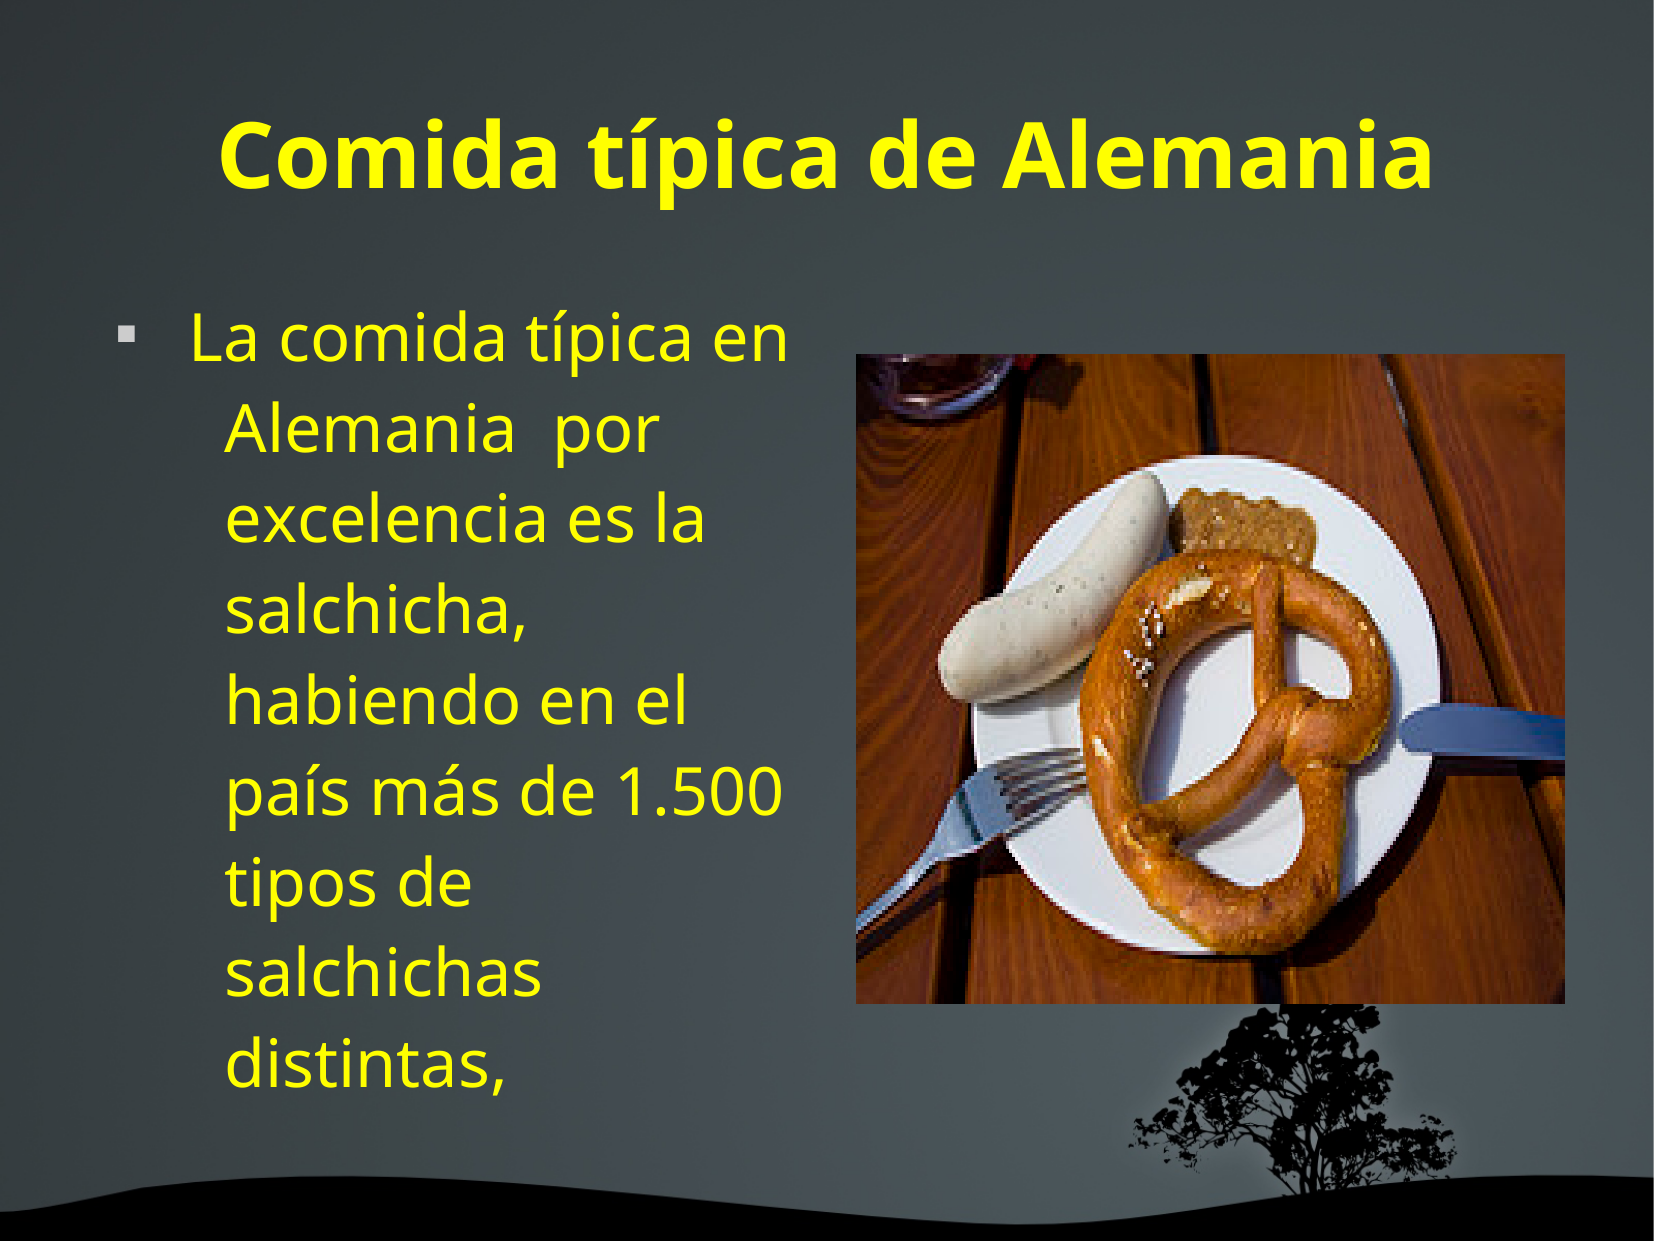

# Comida típica de Alemania
 La comida típica en Alemania por excelencia es la salchicha, habiendo en el país más de 1.500 tipos de salchichas distintas,